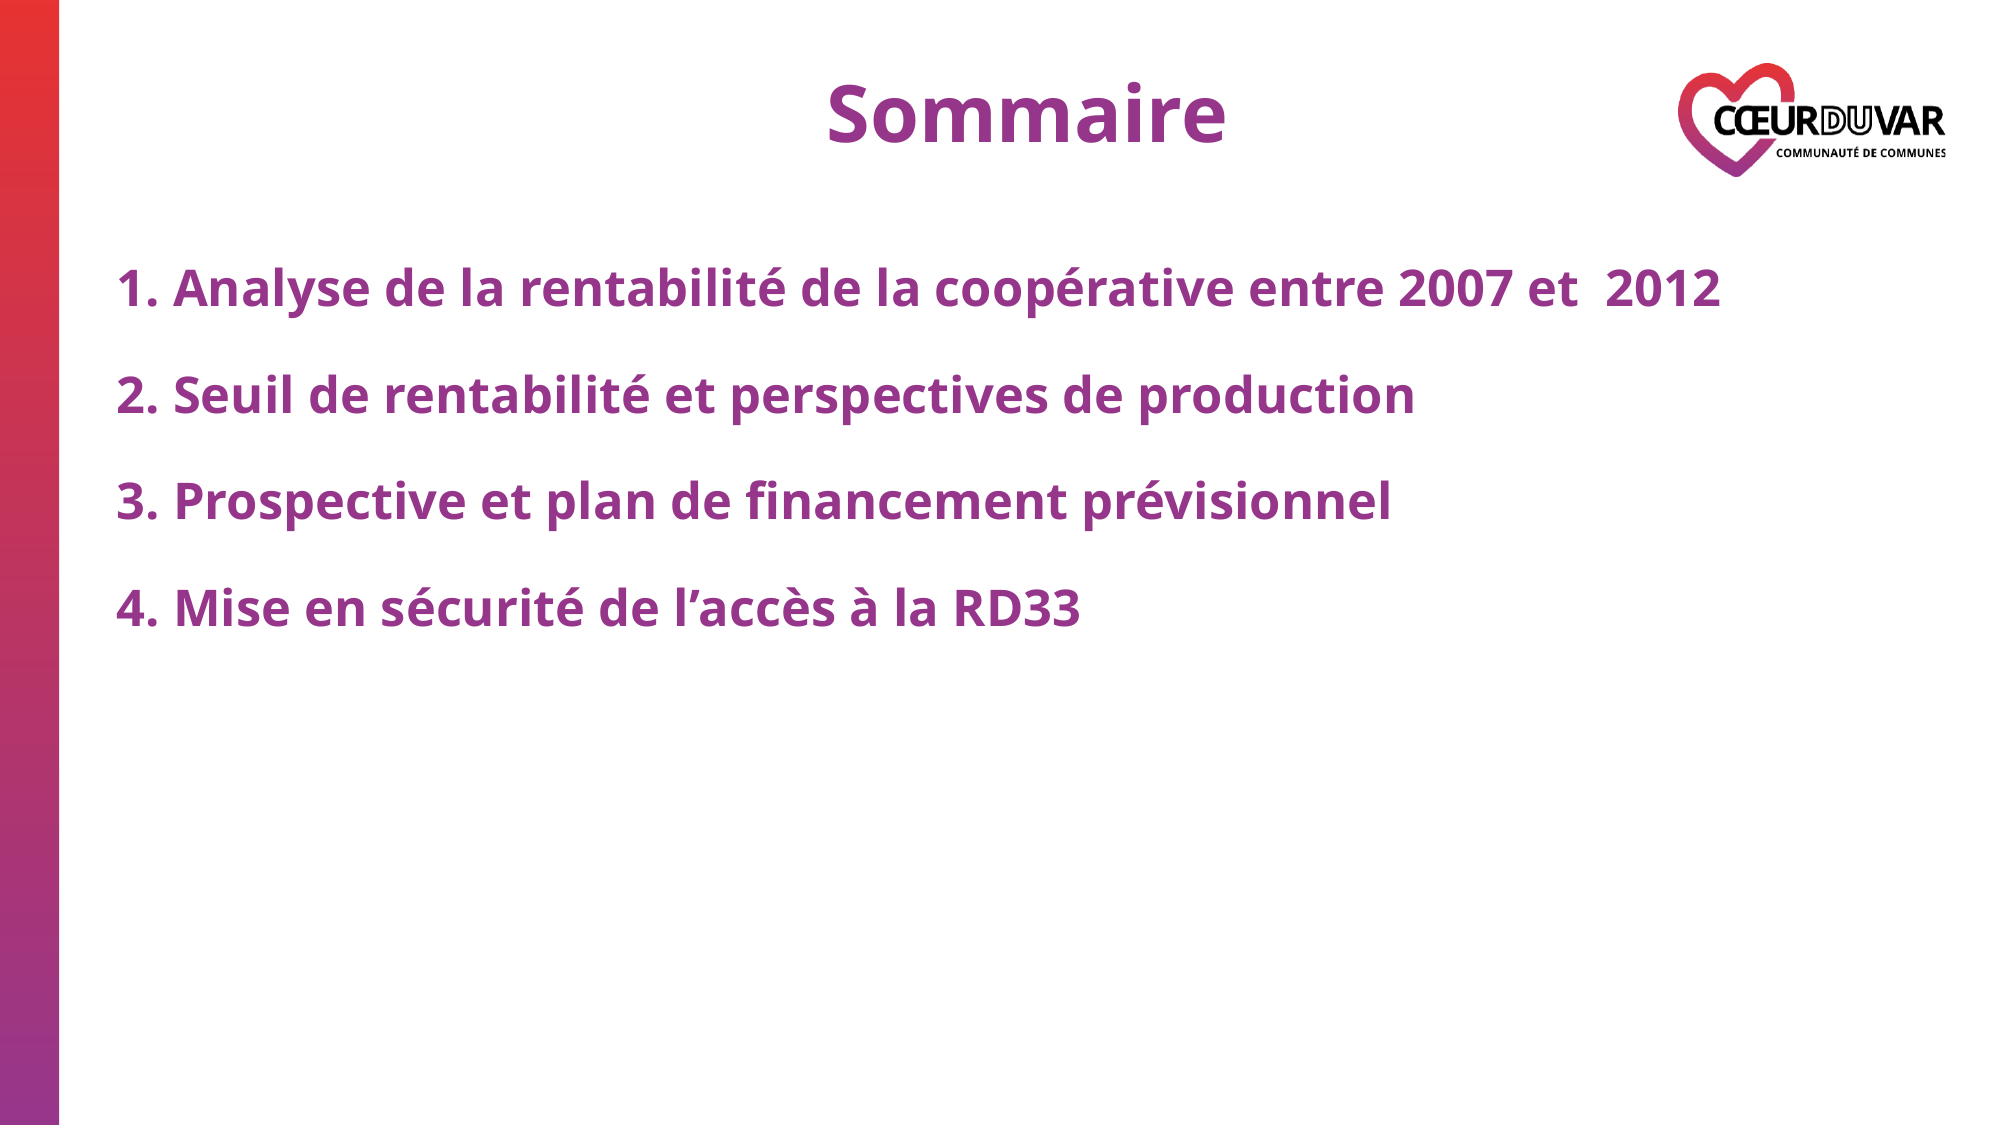

# Sommaire
1. Analyse de la rentabilité de la coopérative entre 2007 et 2012
2. Seuil de rentabilité et perspectives de production
3. Prospective et plan de financement prévisionnel
4. Mise en sécurité de l’accès à la RD33